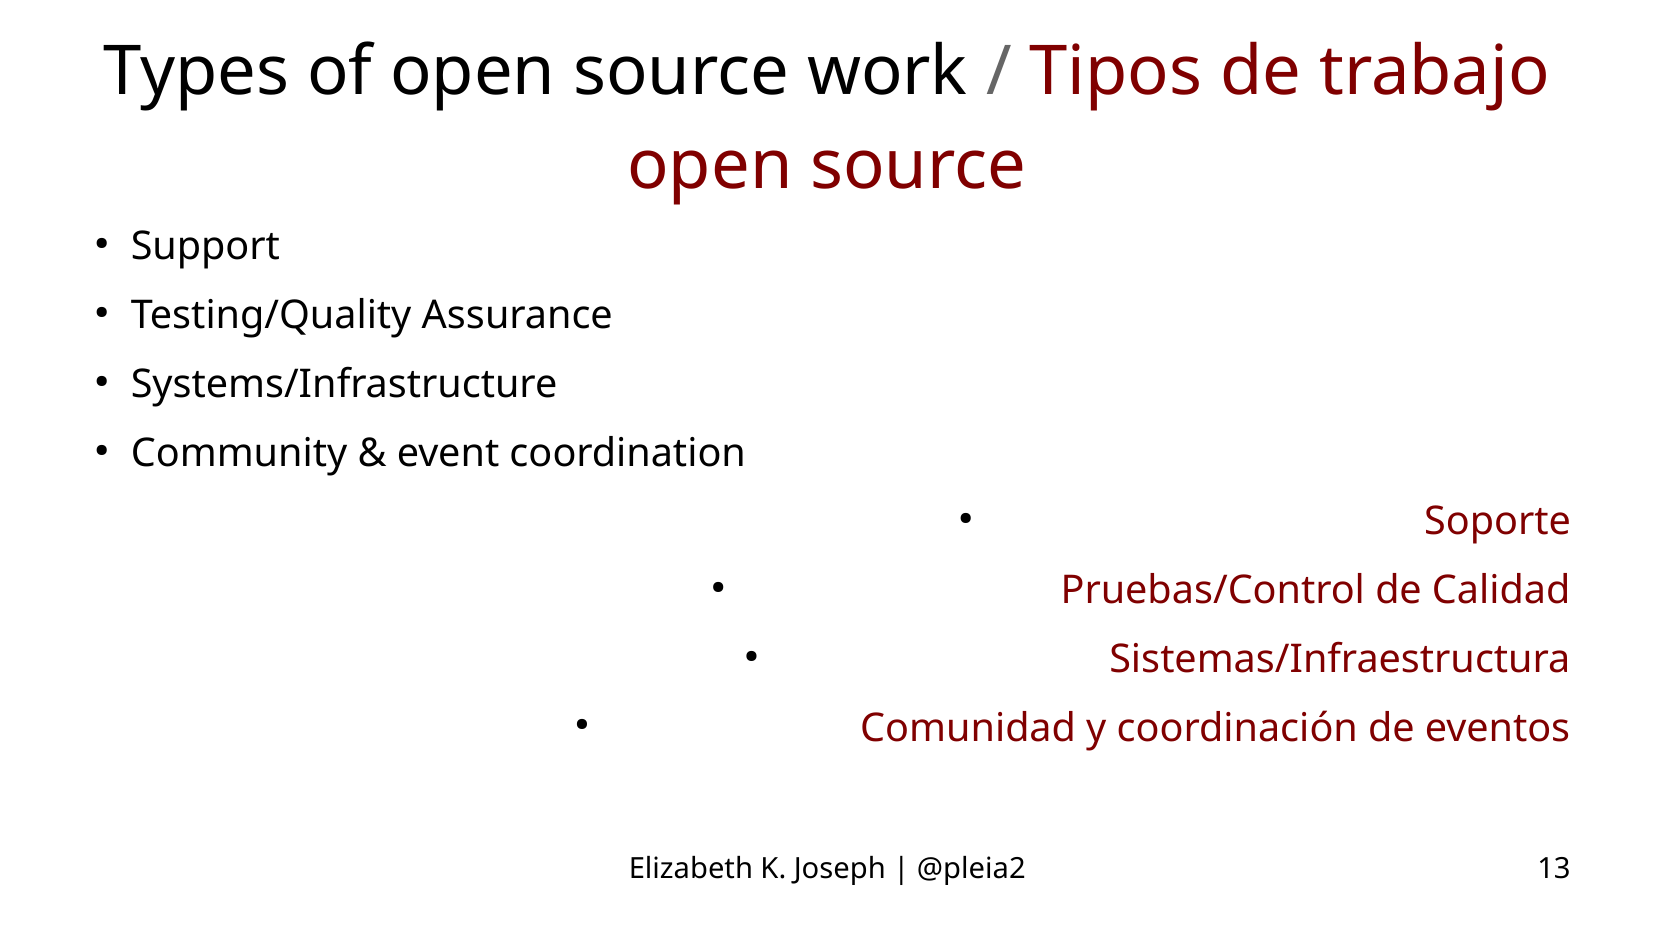

# Types of open source work / Tipos de trabajo open source
Support
Testing/Quality Assurance
Systems/Infrastructure
Community & event coordination
Soporte
Pruebas/Control de Calidad
Sistemas/Infraestructura
Comunidad y coordinación de eventos
Elizabeth K. Joseph | @pleia2
13